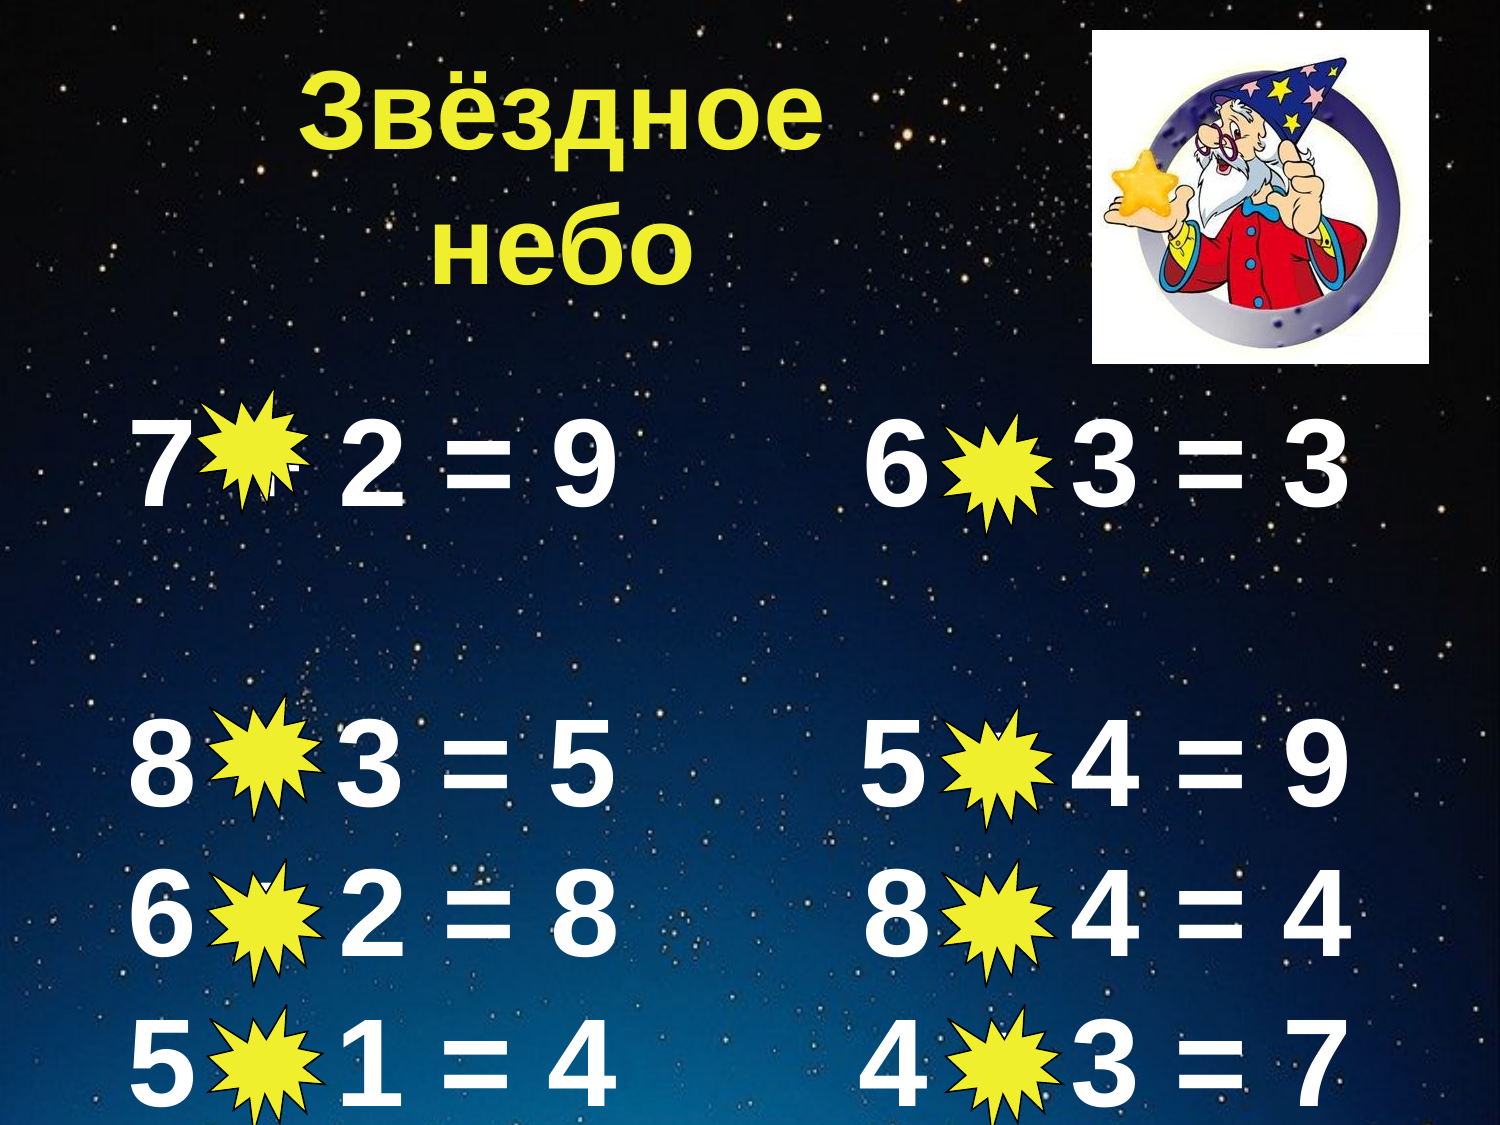

# Звёздное небо
7 + 2 = 9 6 – 3 = 3
8 – 3 = 5 5 + 4 = 9
6 + 2 = 8 8 – 4 = 4
5 – 1 = 4 4 + 3 = 7